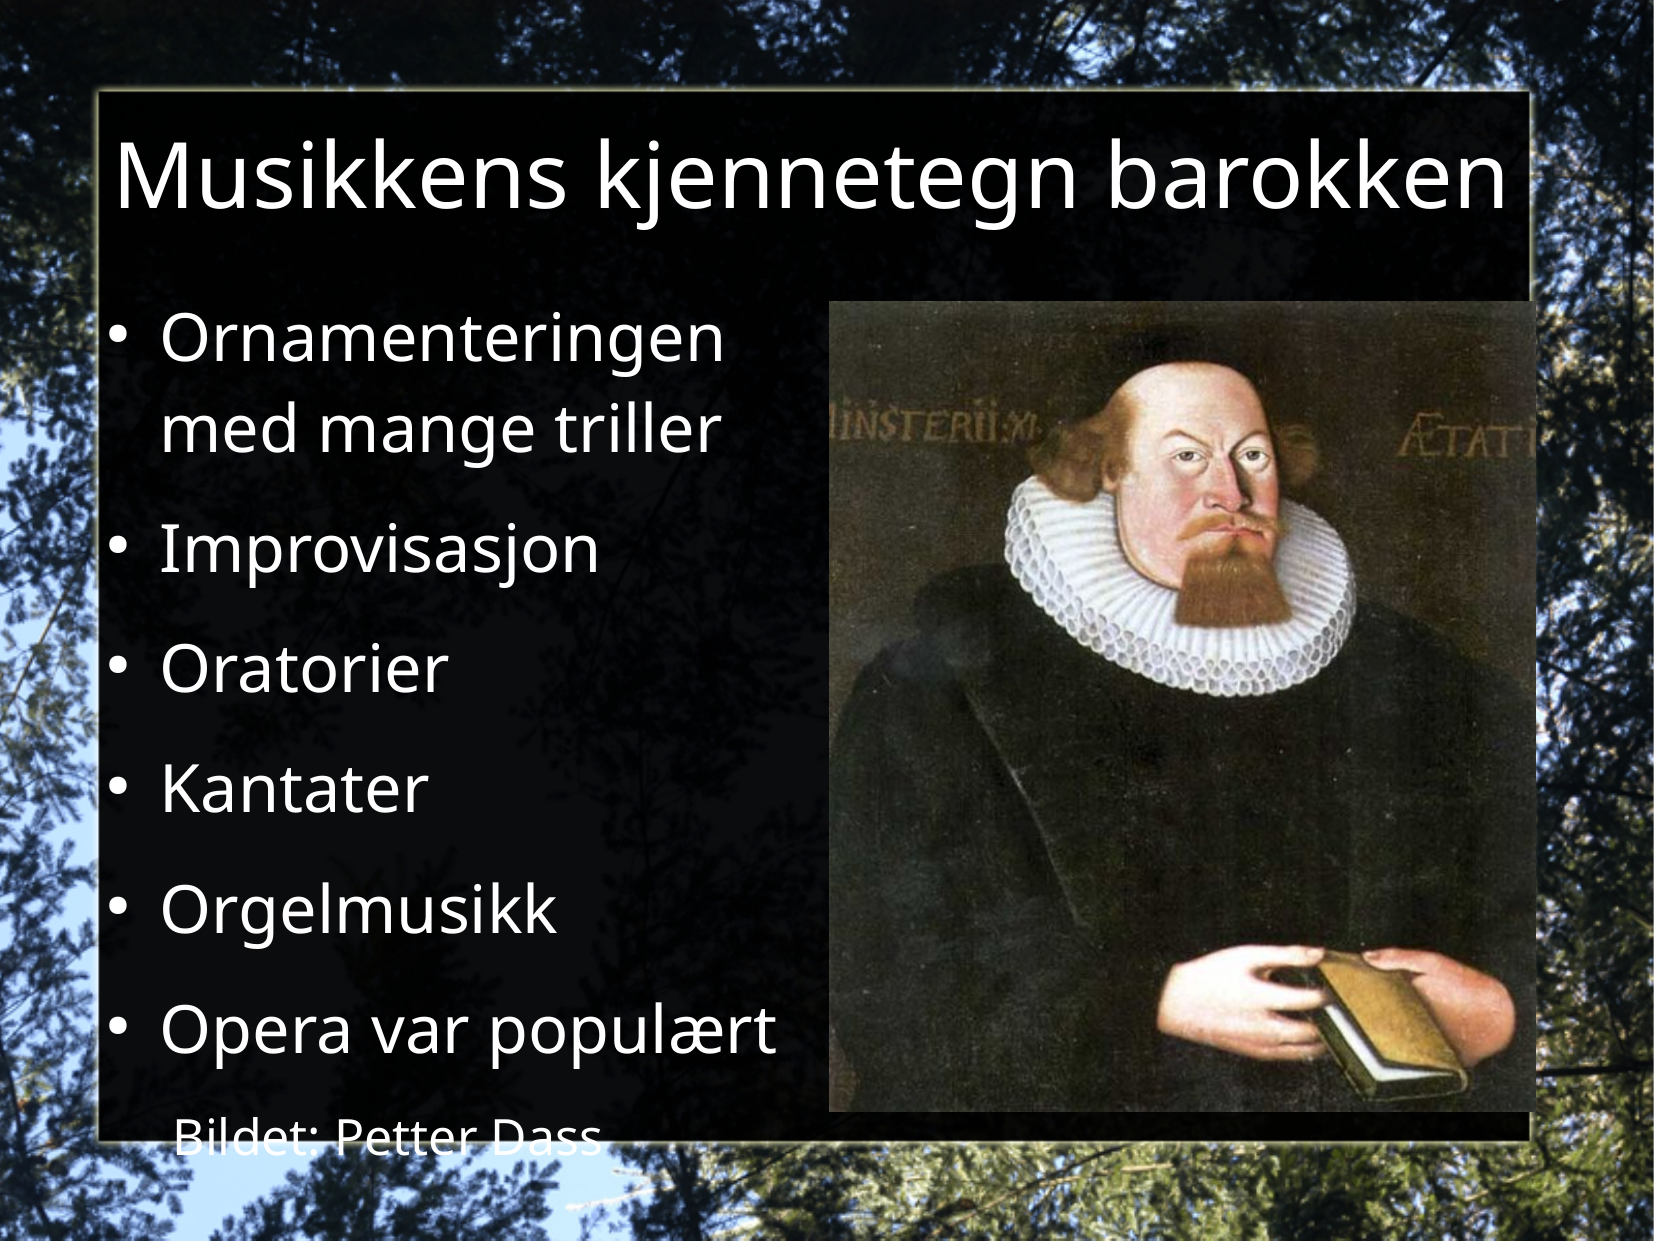

# Musikkens kjennetegn barokken
Ornamenteringen med mange triller
Improvisasjon
Oratorier
Kantater
Orgelmusikk
Opera var populært
 Bildet: Petter Dass